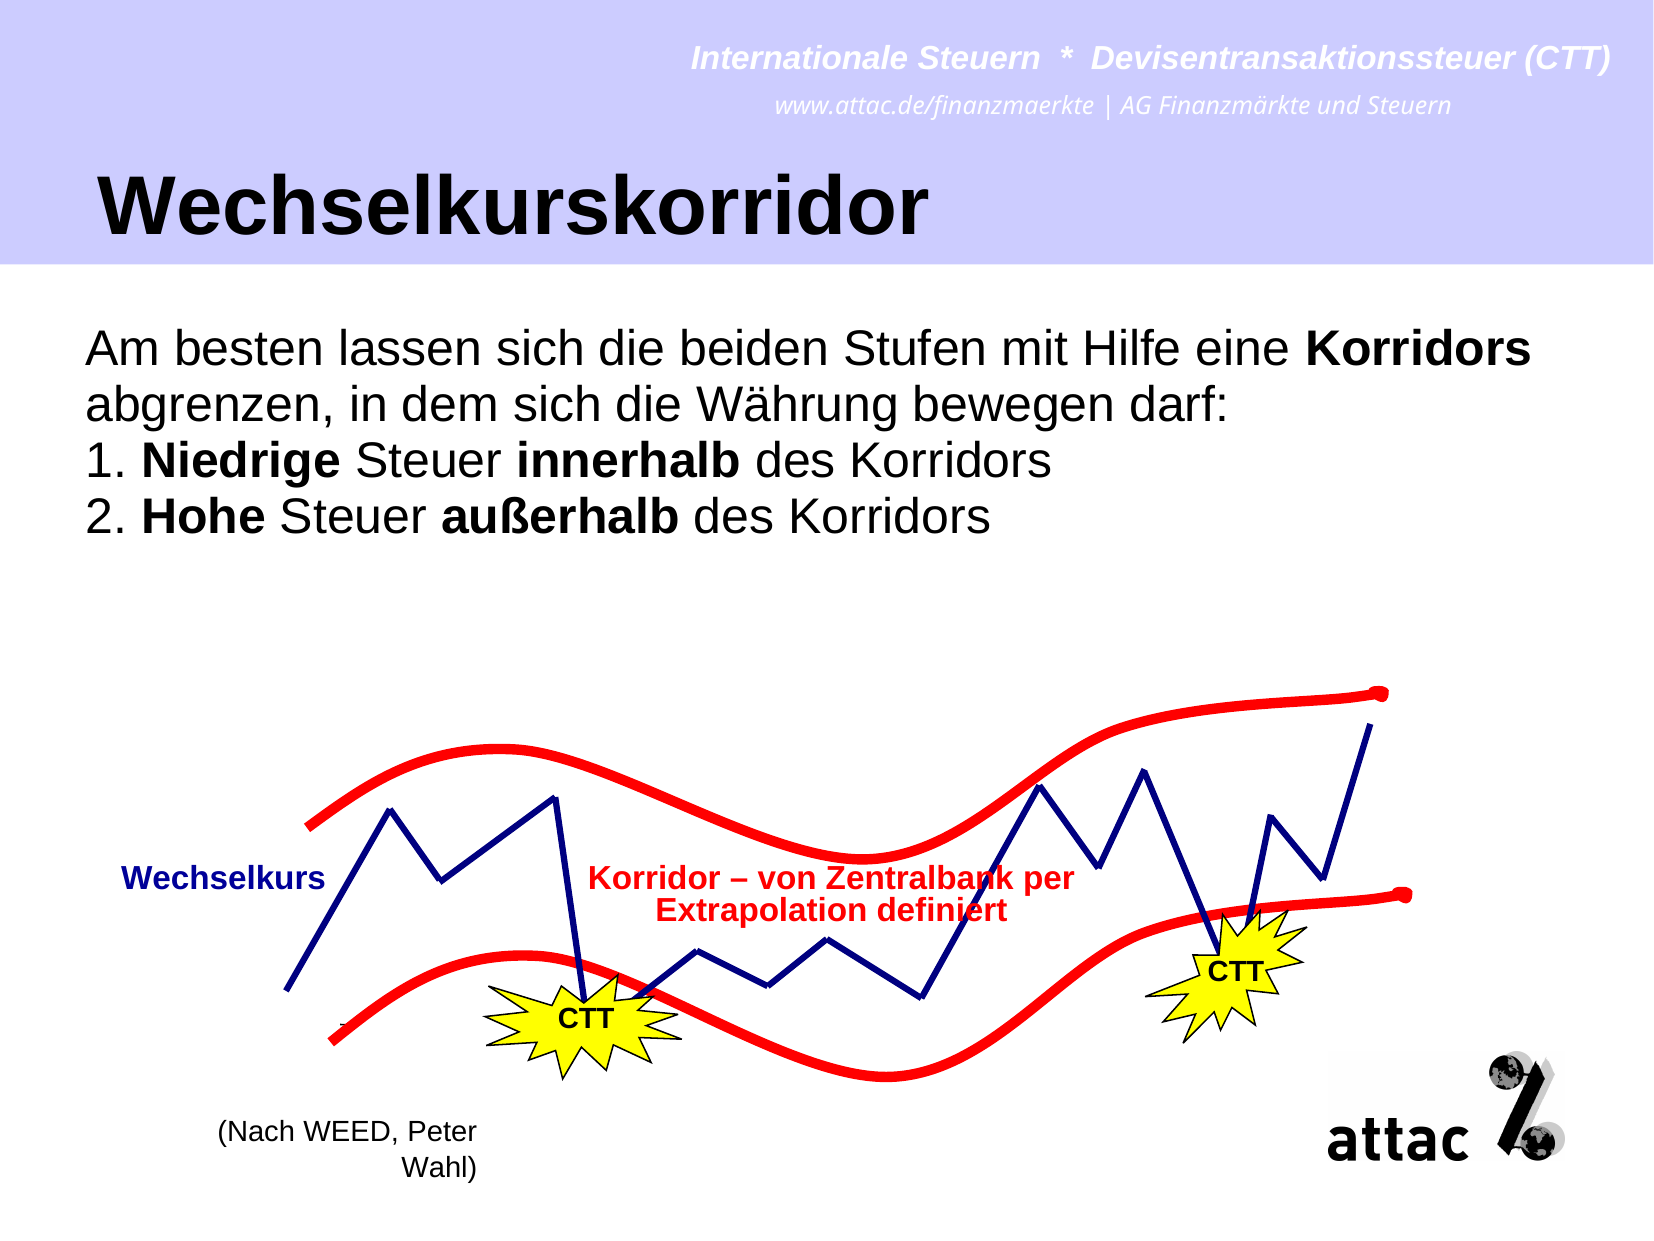

Internationale Steuern * Devisentransaktionssteuer (CTT)
www.attac.de/finanzmaerkte | AG Finanzmärkte und Steuern
Wechselkurskorridor
Am besten lassen sich die beiden Stufen mit Hilfe eine Korridors abgrenzen, in dem sich die Währung bewegen darf:
1. Niedrige Steuer innerhalb des Korridors
2. Hohe Steuer außerhalb des Korridors
Wechselkurs
Korridor – von Zentralbank per Extrapolation definiert
CTT
CTT
(Nach WEED, Peter Wahl)